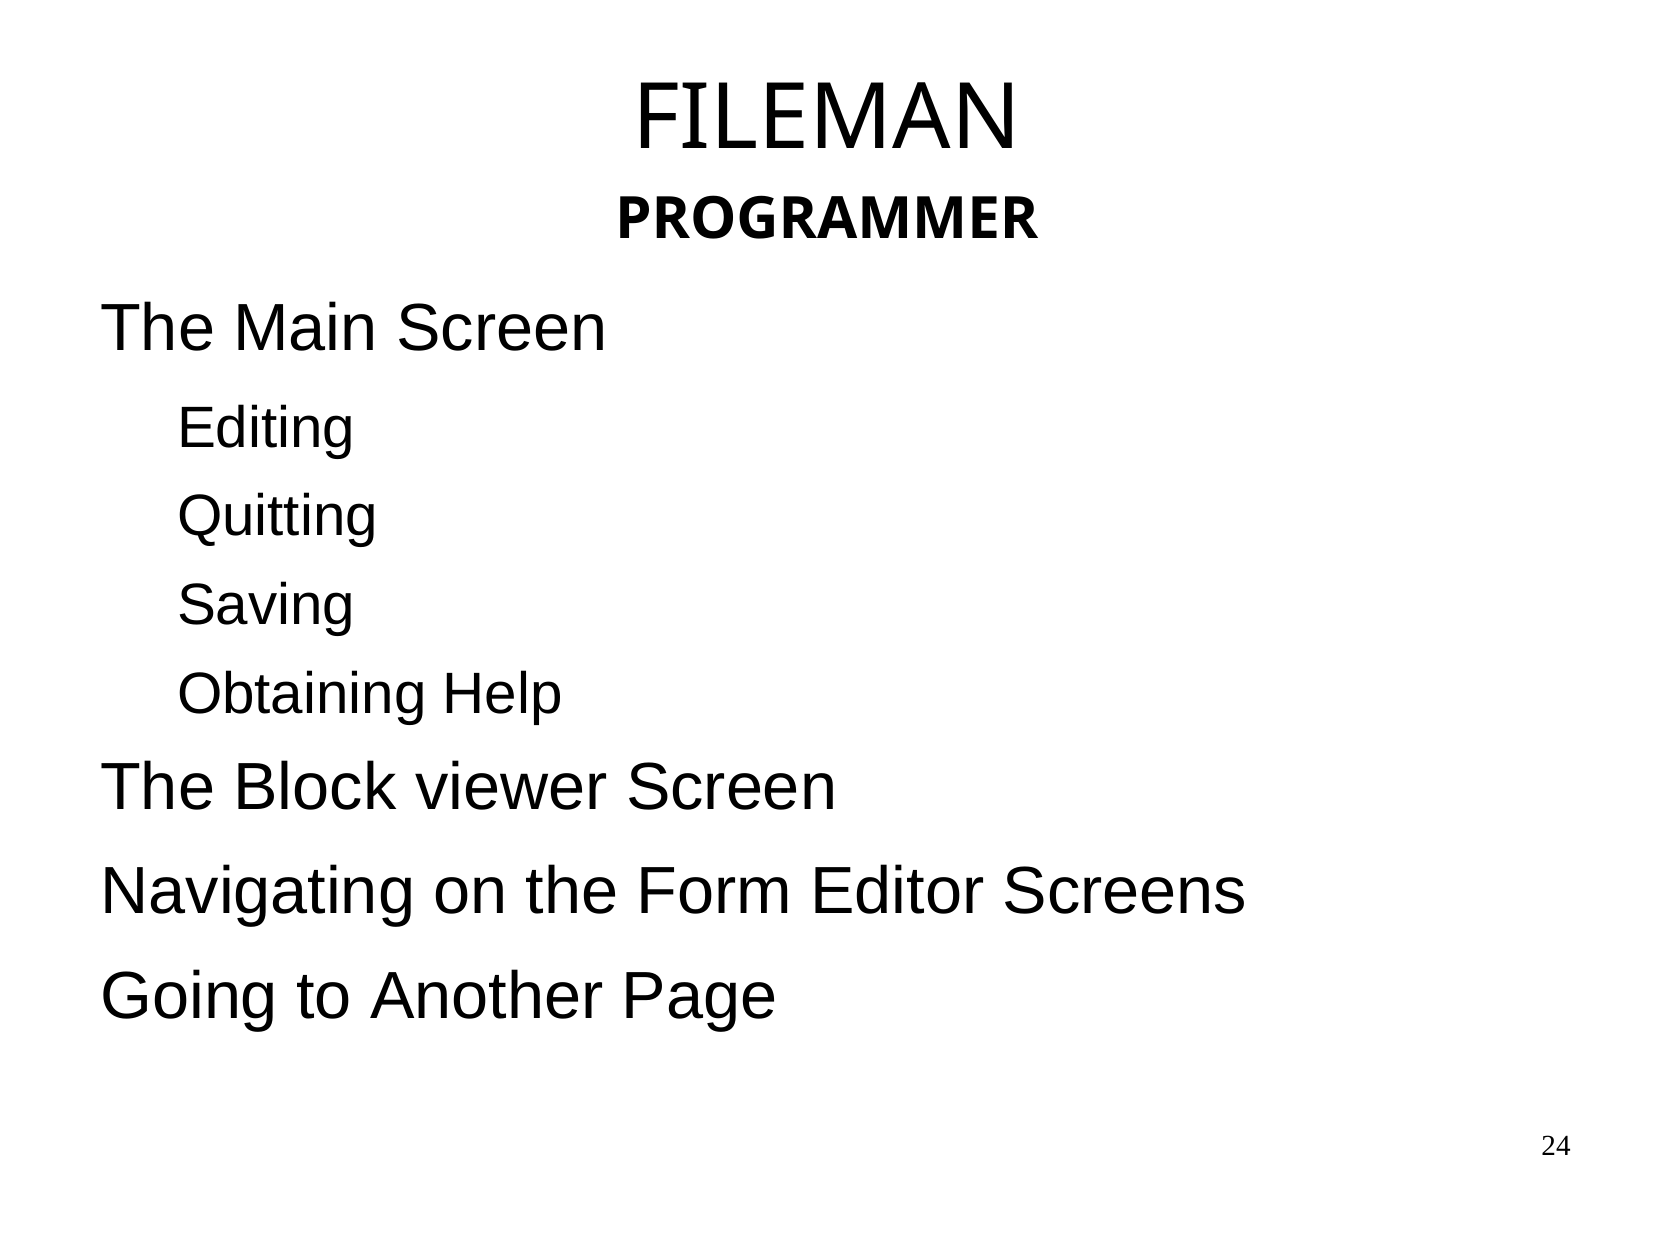

# FILEMAN PROGRAMMER
The Main Screen
Editing
Quitting
Saving
Obtaining Help
The Block viewer Screen
Navigating on the Form Editor Screens
Going to Another Page
24